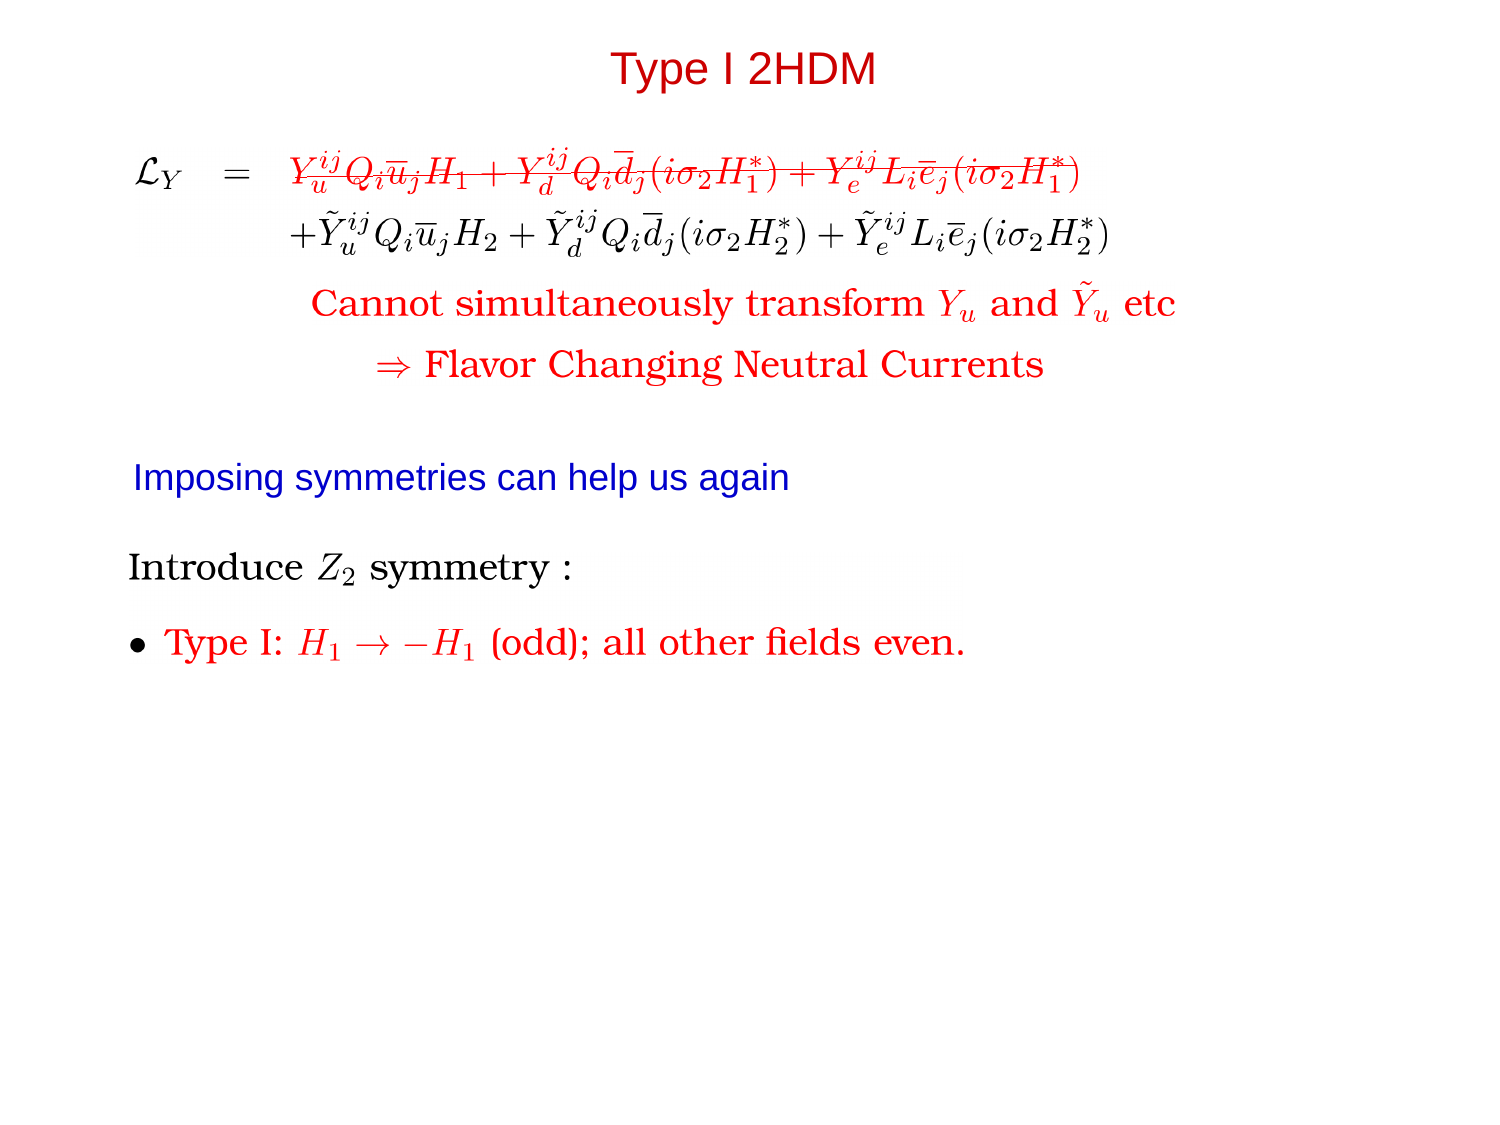

Type I 2HDM
Imposing symmetries can help us again